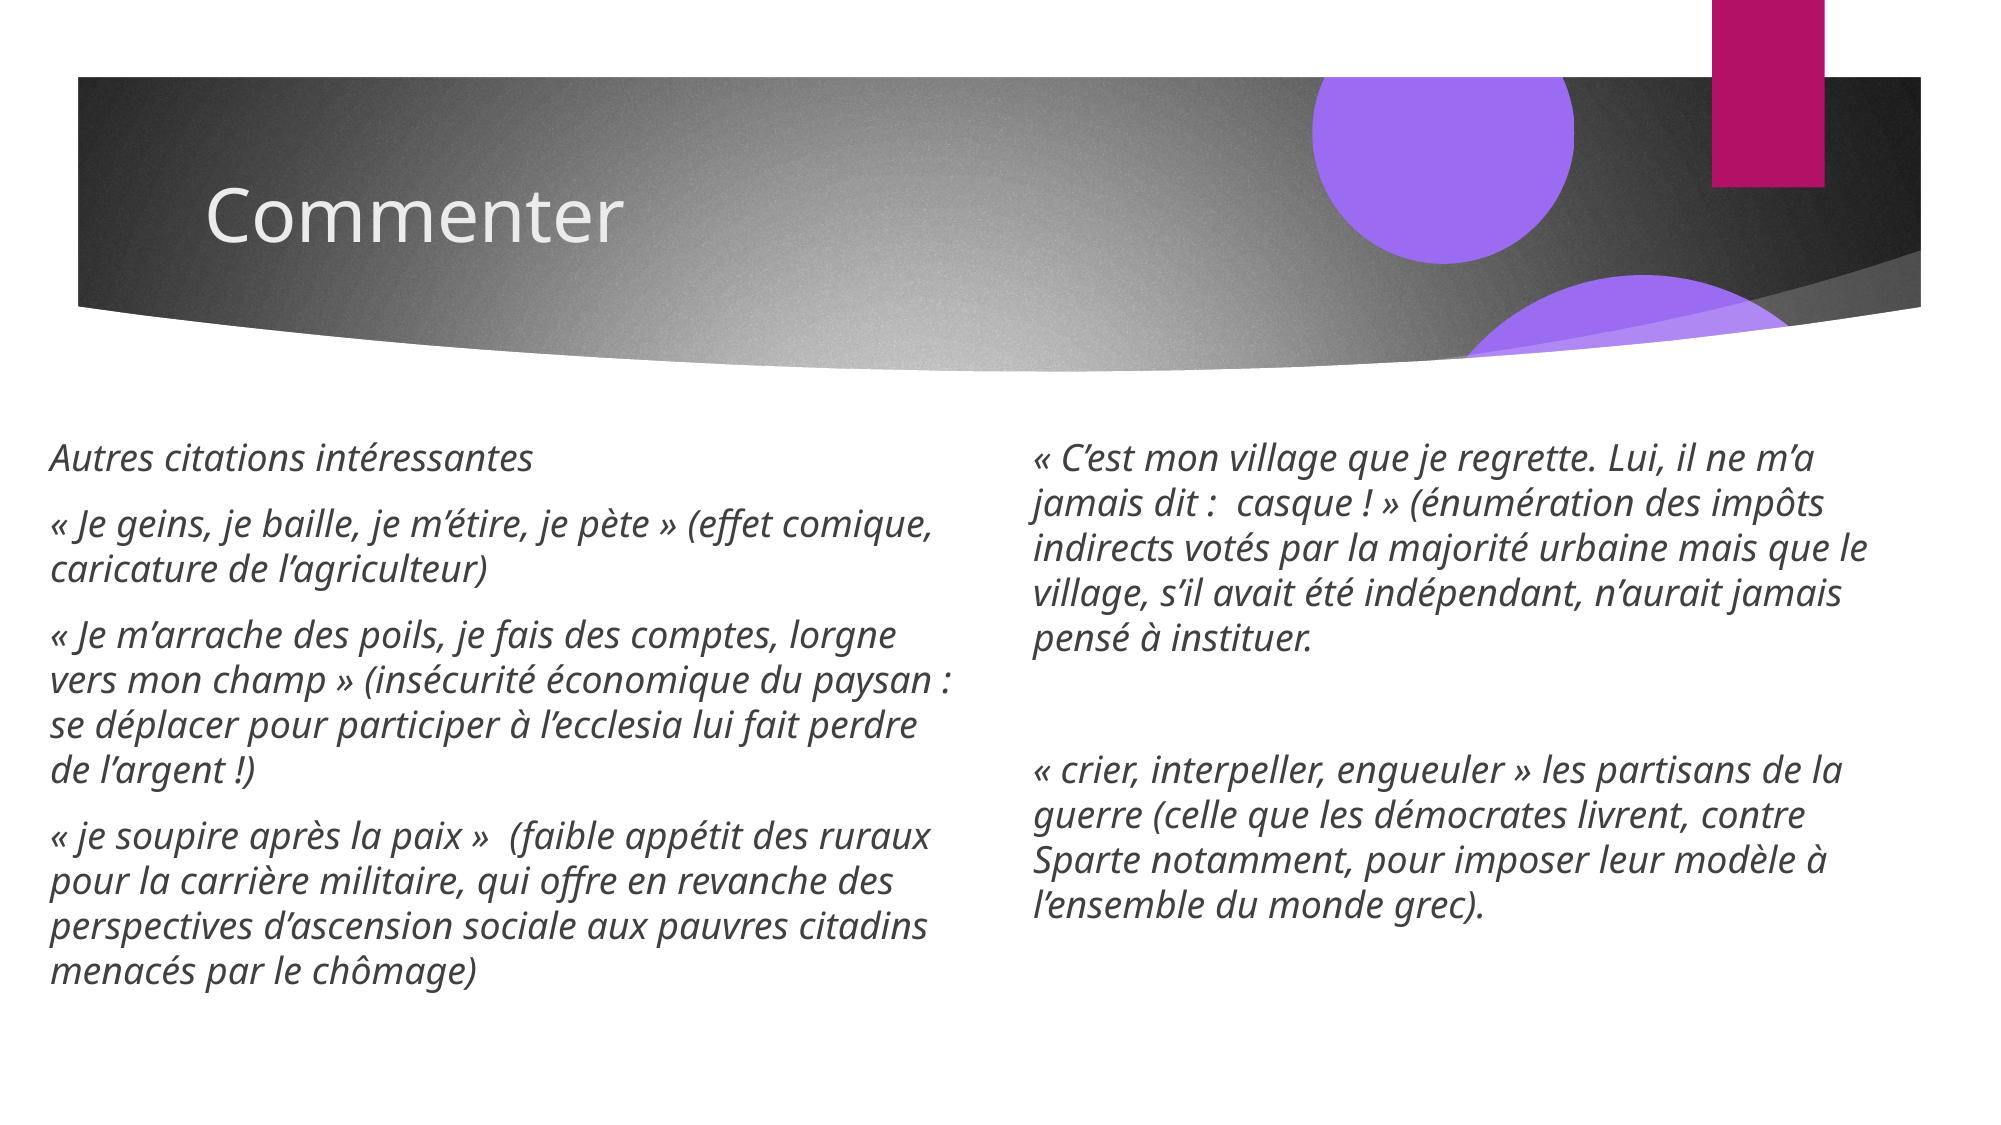

# Commenter
Autres citations intéressantes
« Je geins, je baille, je m’étire, je pète » (effet comique, caricature de l’agriculteur)
« Je m’arrache des poils, je fais des comptes, lorgne vers mon champ » (insécurité économique du paysan : se déplacer pour participer à l’ecclesia lui fait perdre de l’argent !)
« je soupire après la paix » (faible appétit des ruraux pour la carrière militaire, qui offre en revanche des perspectives d’ascension sociale aux pauvres citadins menacés par le chômage)
« C’est mon village que je regrette. Lui, il ne m’a jamais dit : casque ! » (énumération des impôts indirects votés par la majorité urbaine mais que le village, s’il avait été indépendant, n’aurait jamais pensé à instituer.
« crier, interpeller, engueuler » les partisans de la guerre (celle que les démocrates livrent, contre Sparte notamment, pour imposer leur modèle à l’ensemble du monde grec).